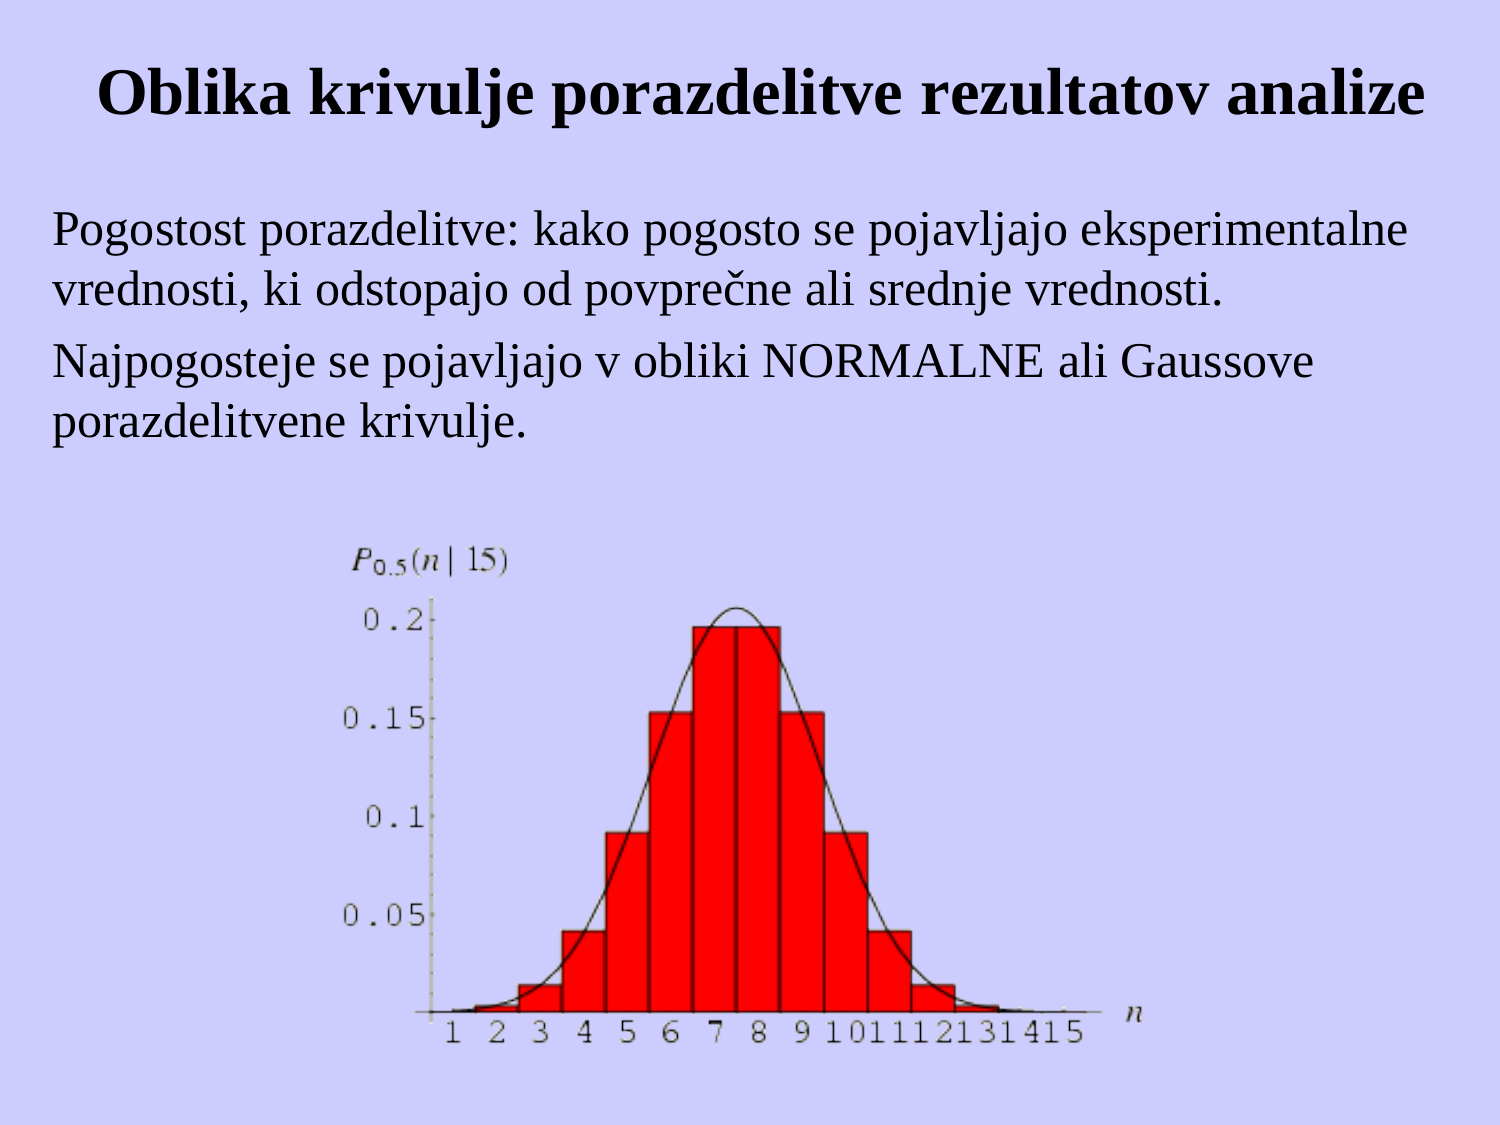

# Oblika krivulje porazdelitve rezultatov analize
Pogostost porazdelitve: kako pogosto se pojavljajo eksperimentalne vrednosti, ki odstopajo od povprečne ali srednje vrednosti.
Najpogosteje se pojavljajo v obliki NORMALNE ali Gaussove porazdelitvene krivulje.